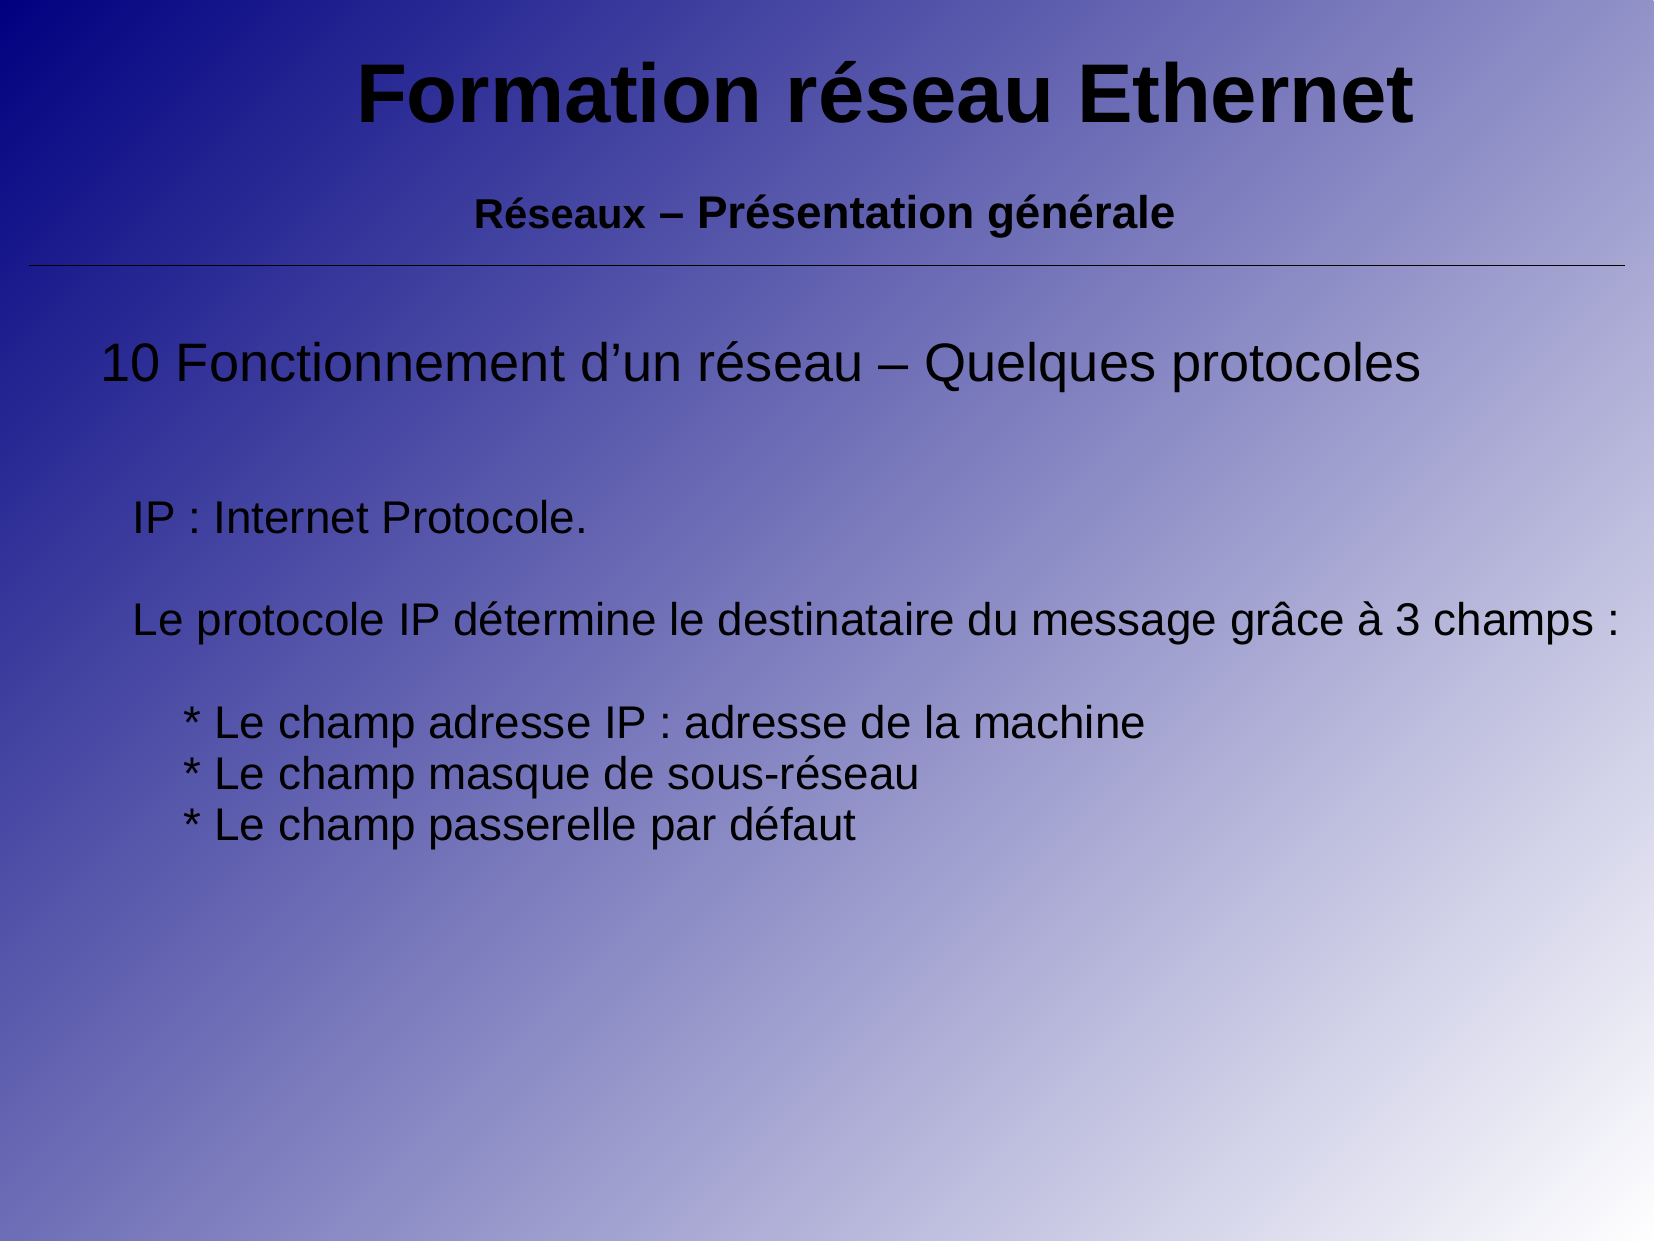

Formation réseau Ethernet
Réseaux – Présentation générale
10 Fonctionnement d’un réseau – Quelques protocoles
IP : Internet Protocole.
Le protocole IP détermine le destinataire du message grâce à 3 champs :
 * Le champ adresse IP : adresse de la machine
 * Le champ masque de sous-réseau
 * Le champ passerelle par défaut